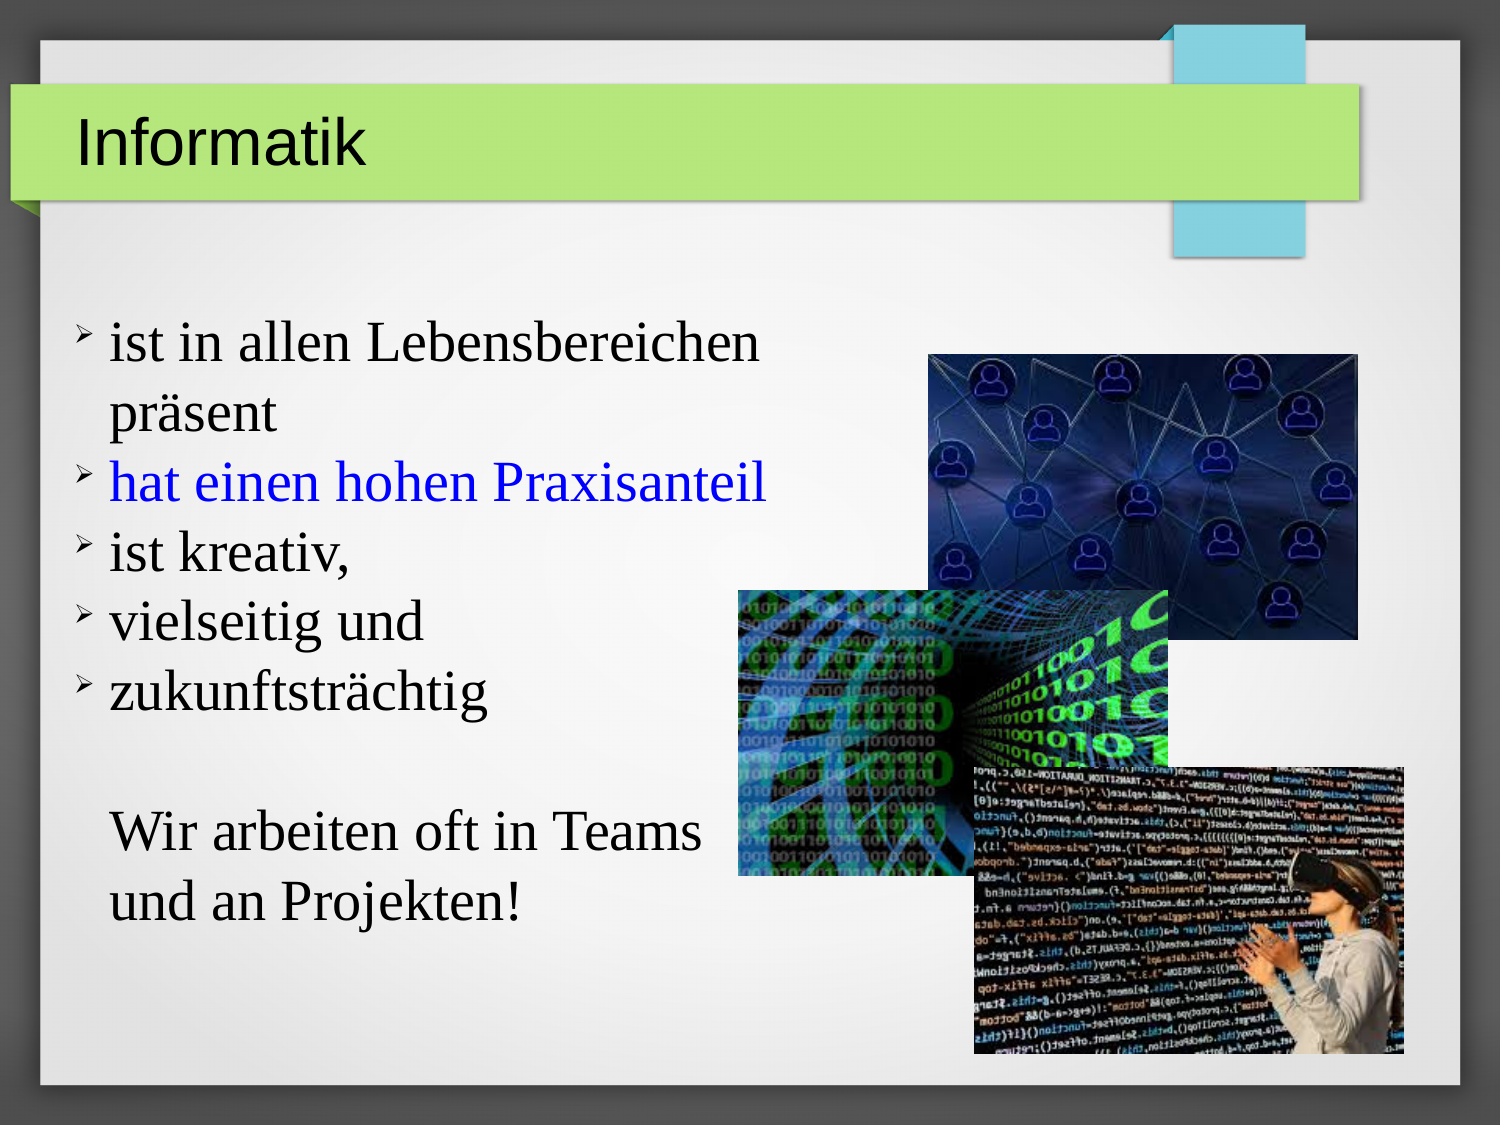

Informatik
ist in allen Lebensbereichen präsent
hat einen hohen Praxisanteil
ist kreativ,
vielseitig und
zukunftsträchtig
Wir arbeiten oft in Teams
und an Projekten!